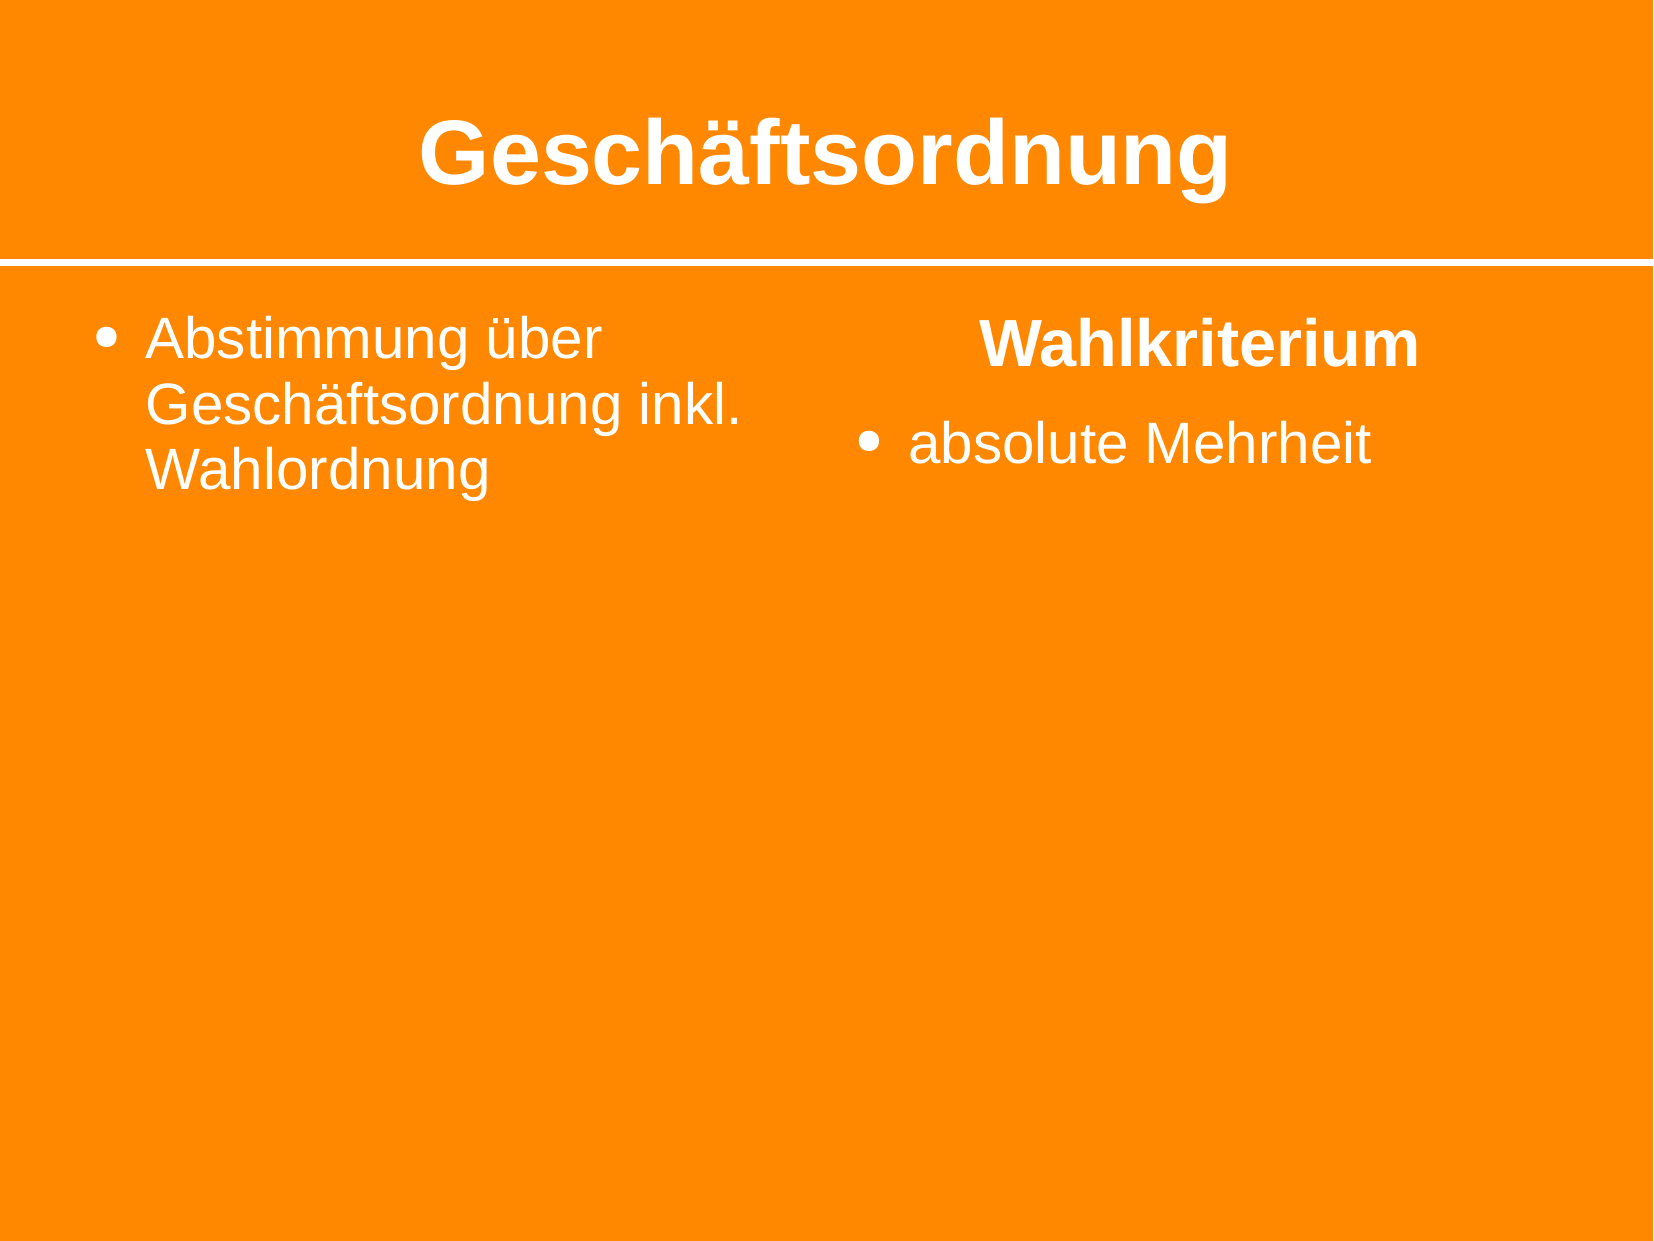

# Geschäftsordnung
Abstimmung über Geschäftsordnung inkl. Wahlordnung
Wahlkriterium
absolute Mehrheit